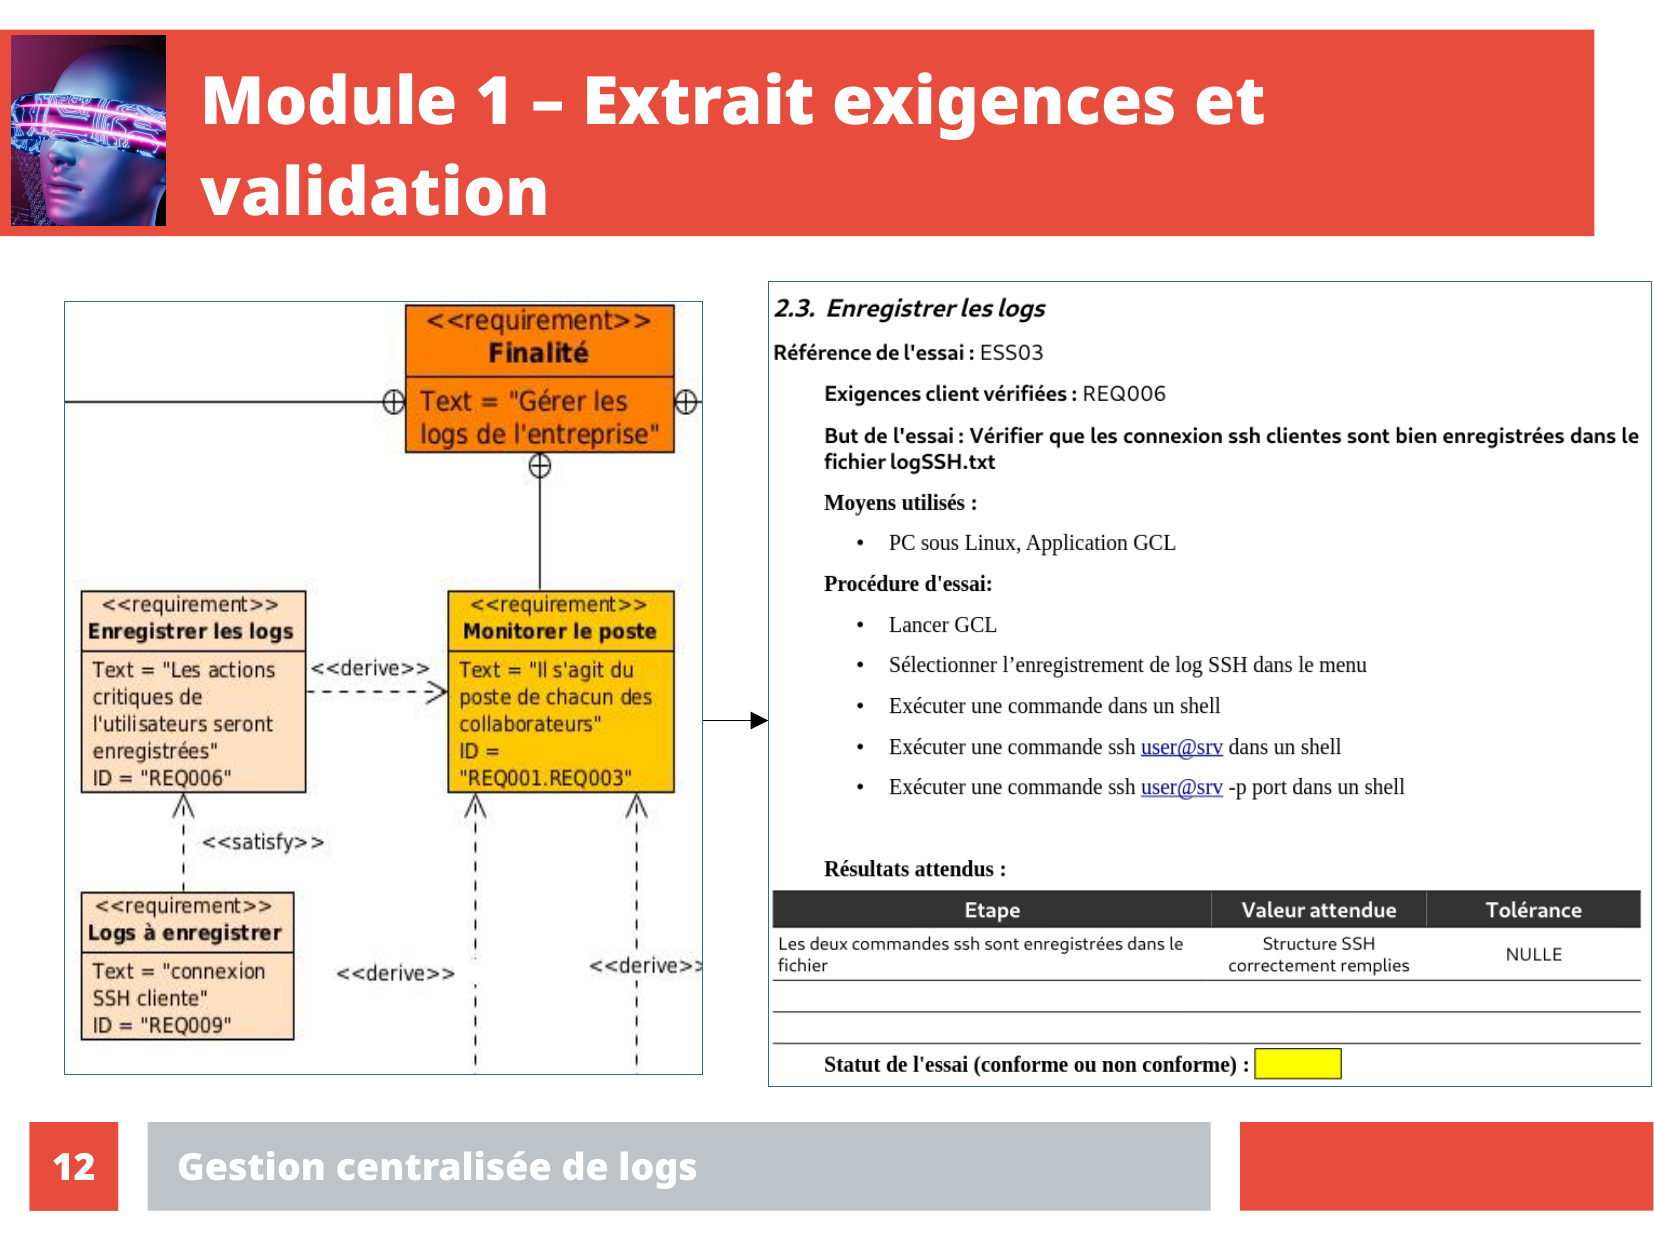

# Module 1 – Extrait exigences et validation
12
Gestion centralisée de logs